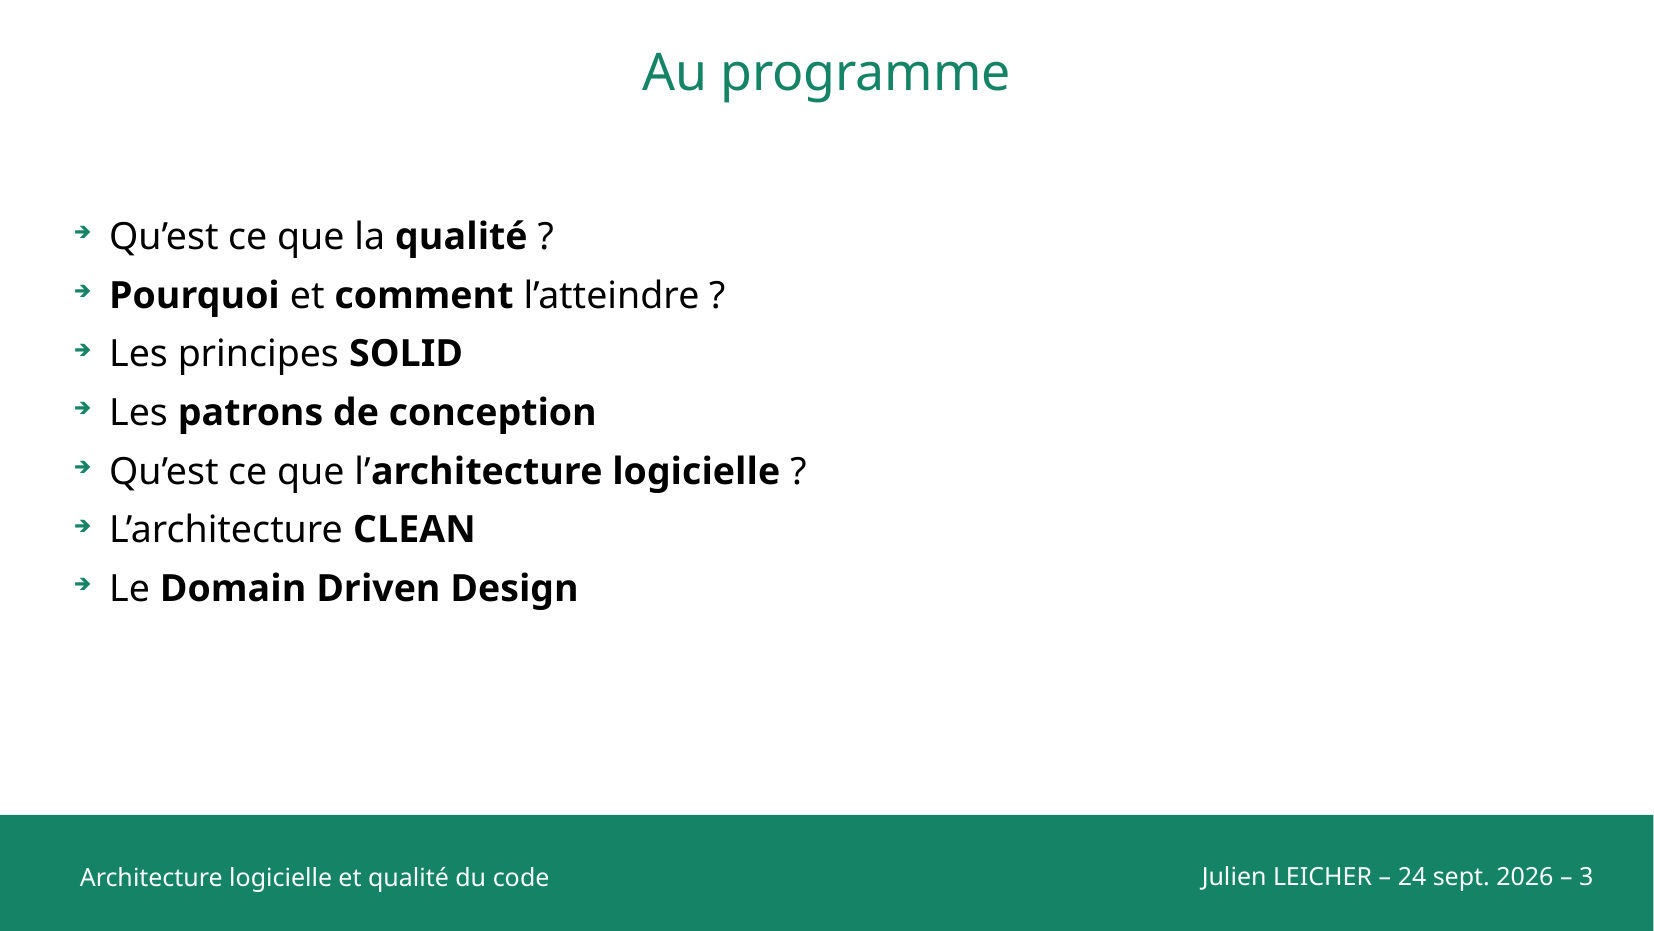

Au programme
Qu’est ce que la qualité ?
Pourquoi et comment l’atteindre ?
Les principes SOLID
Les patrons de conception
Qu’est ce que l’architecture logicielle ?
L’architecture CLEAN
Le Domain Driven Design
Julien LEICHER – –
Architecture logicielle et qualité du code